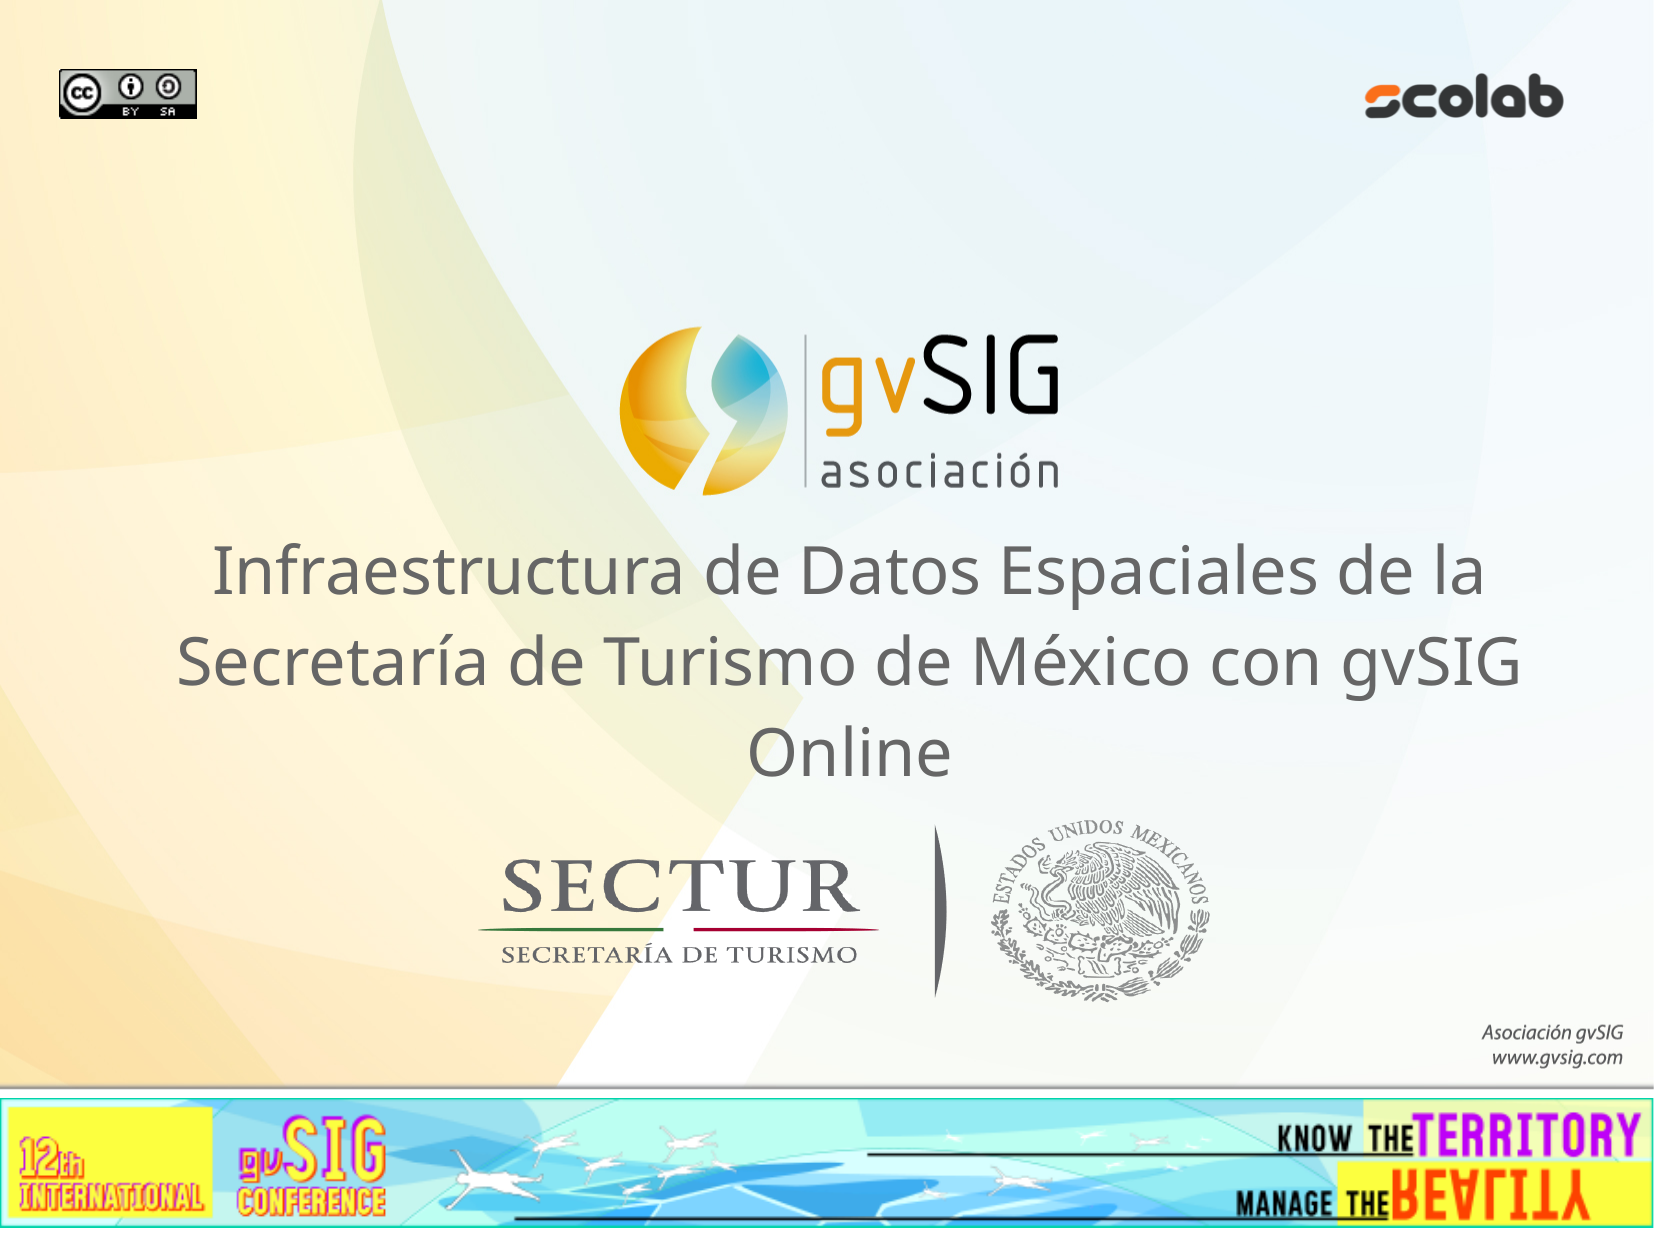

# Infraestructura de Datos Espaciales de la Secretaría de Turismo de México con gvSIG Online